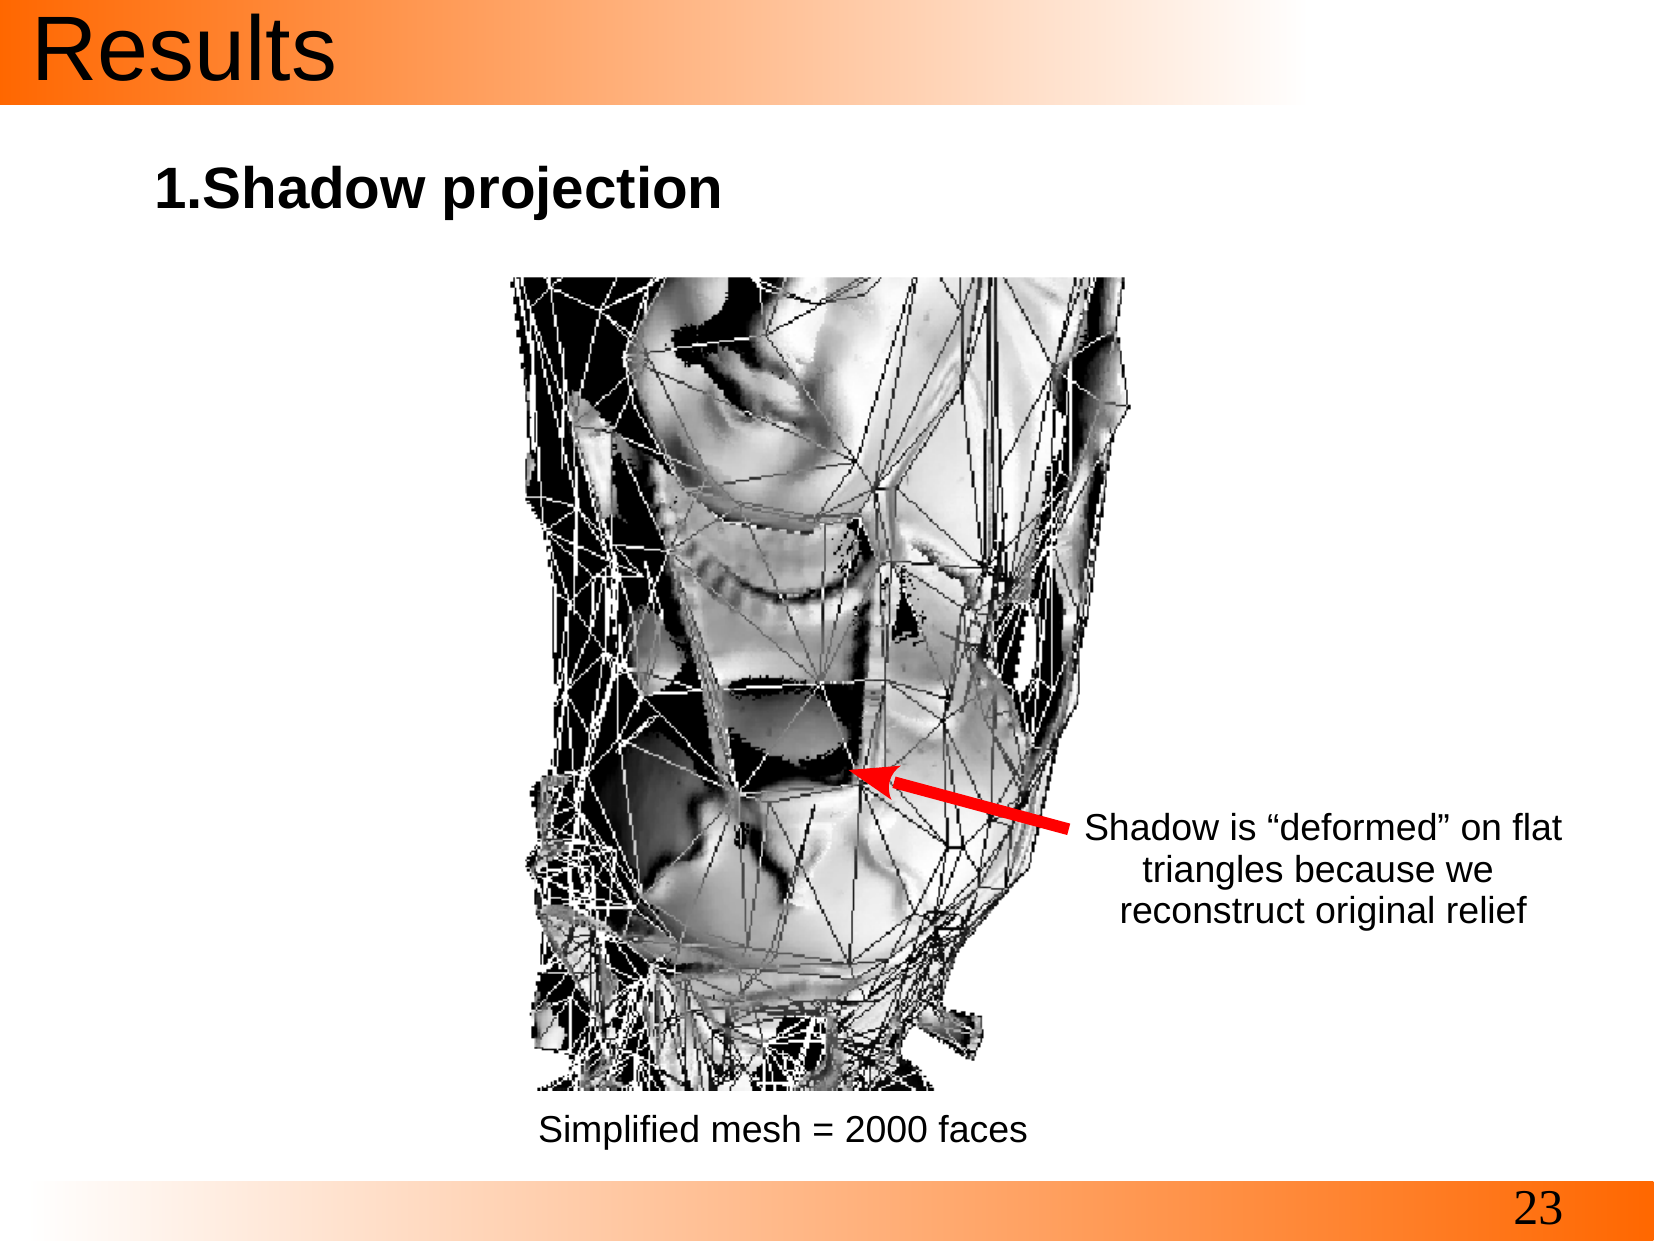

# Results
Shadow projection
Shadow is “deformed” on flat
triangles because we
reconstruct original relief
Simplified mesh = 2000 faces